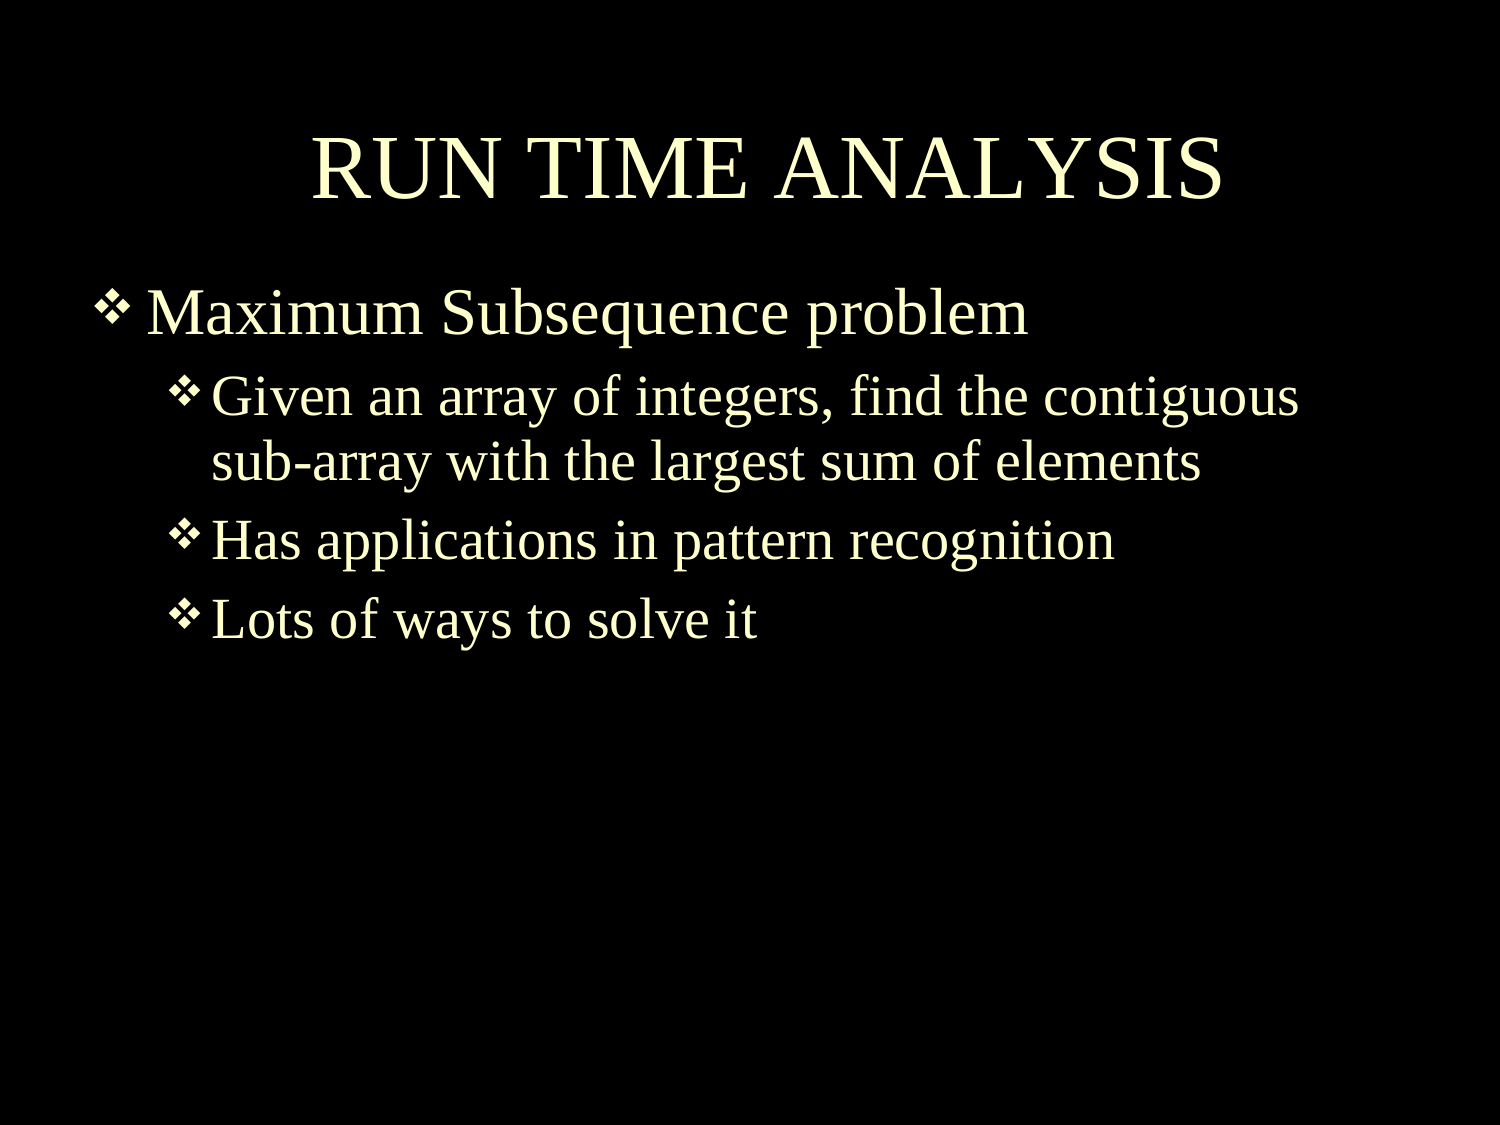

# RUN TIME ANALYSIS
Maximum Subsequence problem
Given an array of integers, find the contiguous sub-array with the largest sum of elements
Has applications in pattern recognition
Lots of ways to solve it